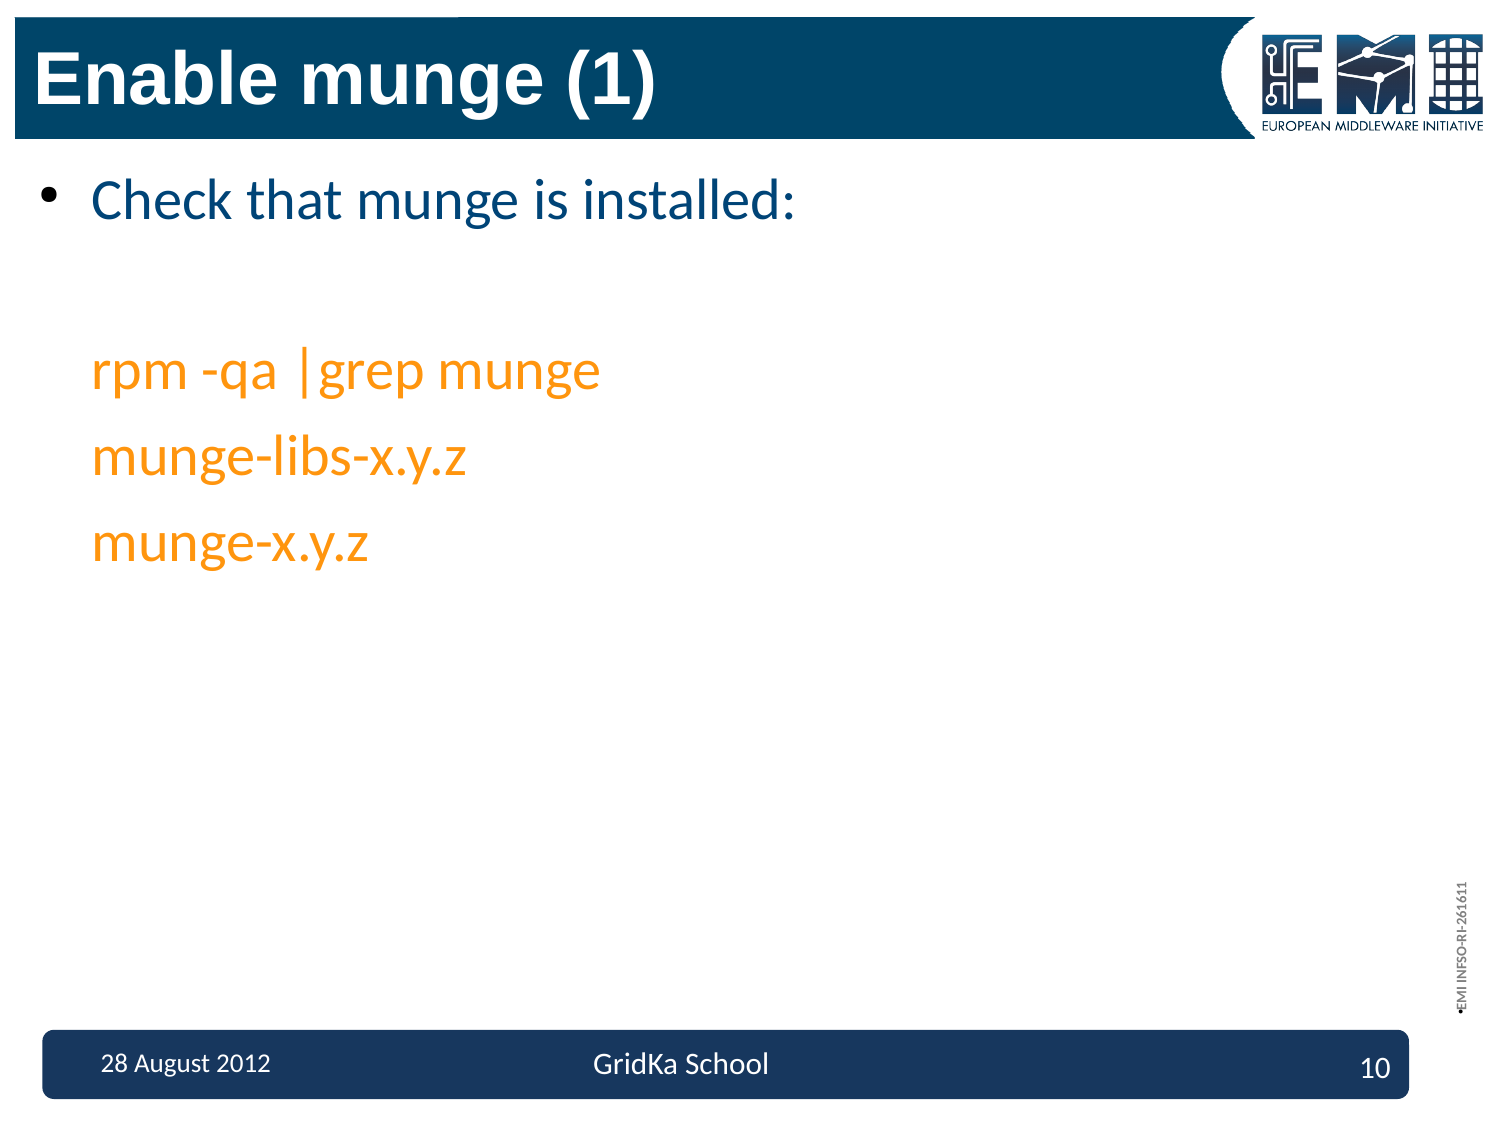

Enable munge (1)
# Check that munge is installed:
rpm -qa |grep munge
munge-libs-x.y.z
munge-x.y.z
GridKa School
10